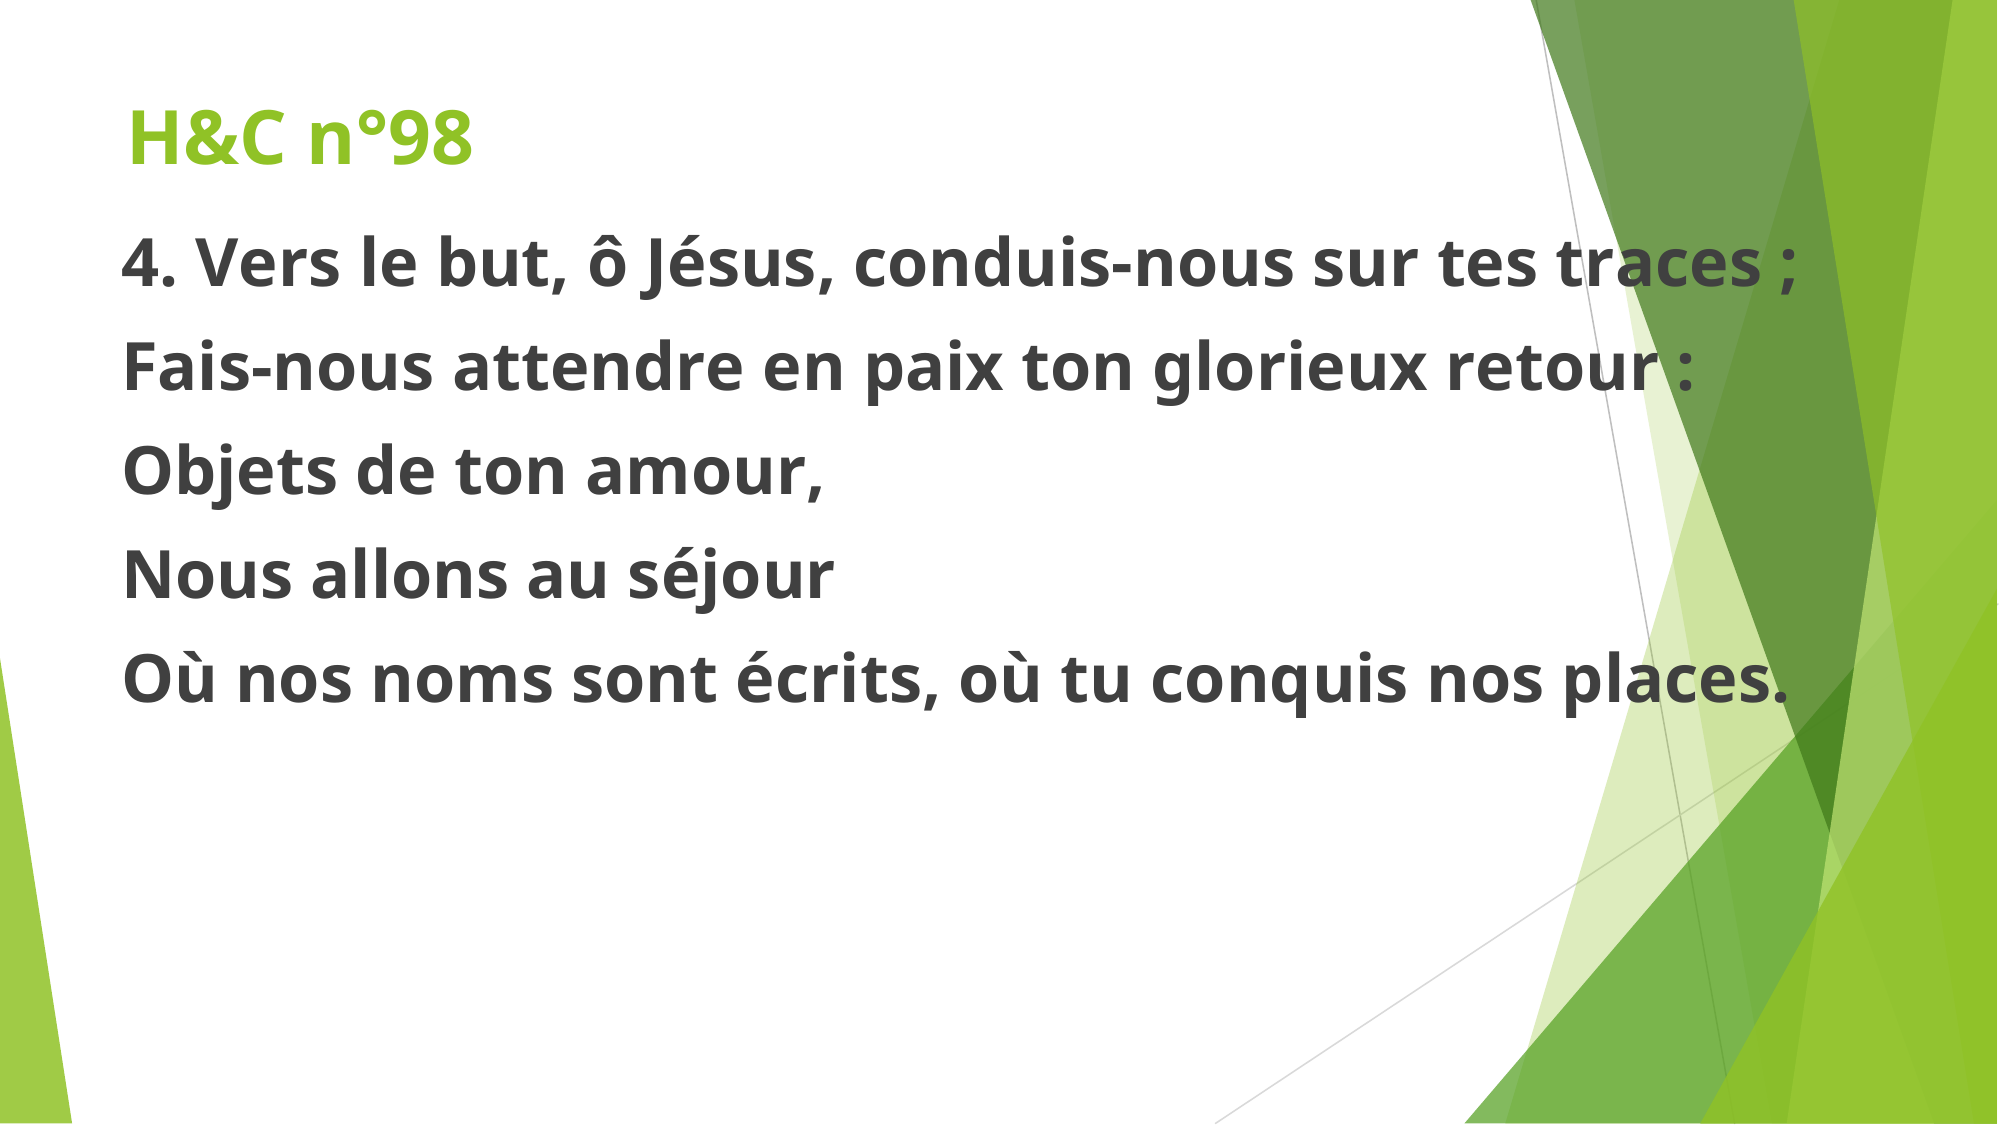

H&C n°98
4. Vers le but, ô Jésus, conduis-nous sur tes traces ;
Fais-nous attendre en paix ton glorieux retour :
Objets de ton amour,
Nous allons au séjour
Où nos noms sont écrits, où tu conquis nos places.